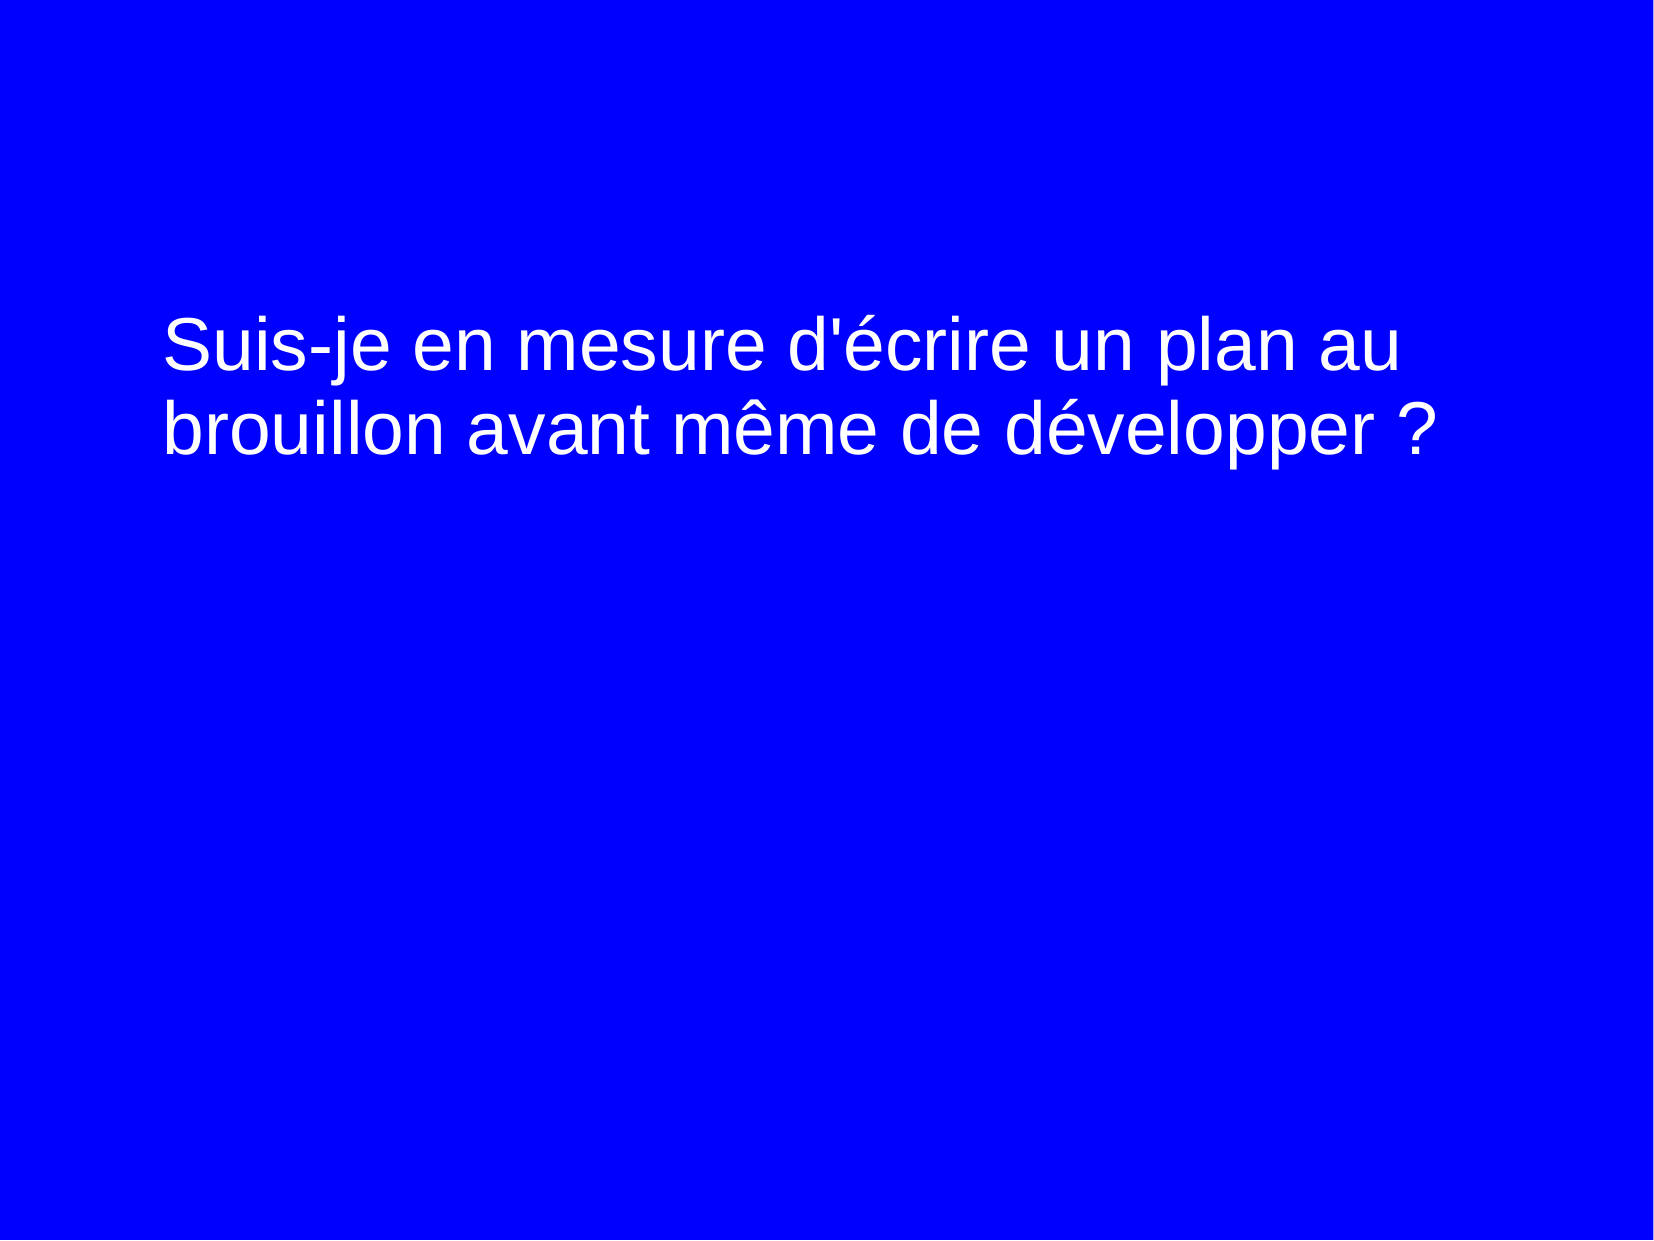

Suis-je en mesure d'écrire un plan au brouillon avant même de développer ?